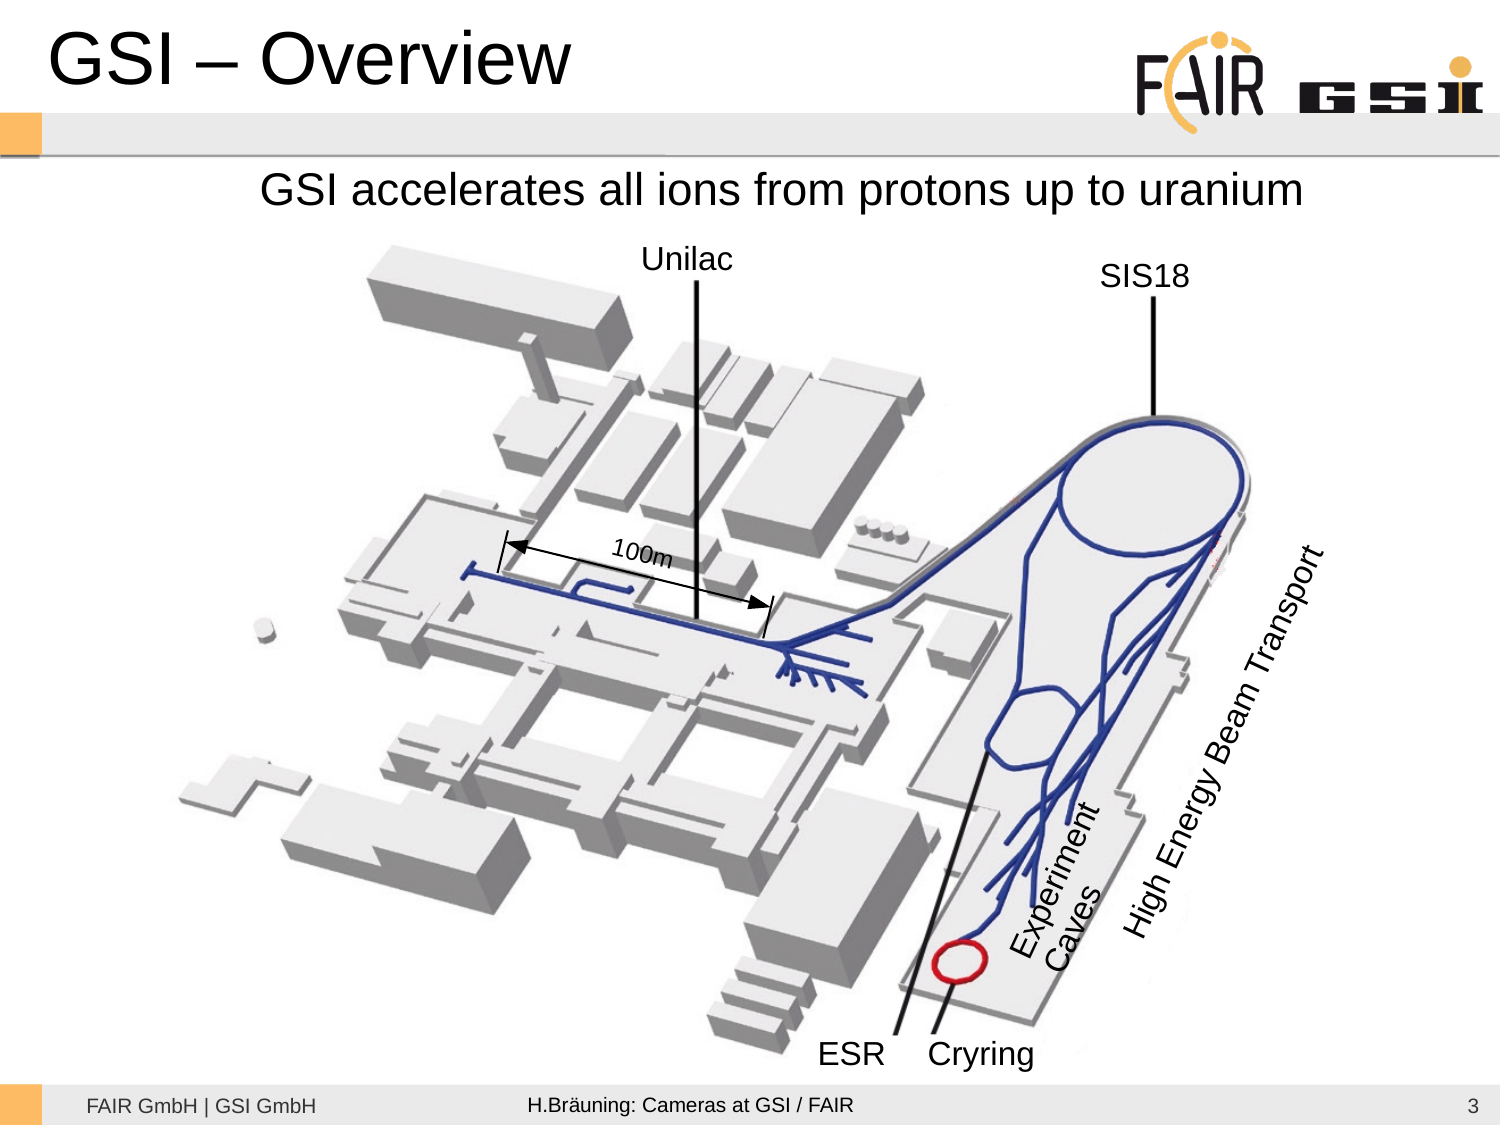

# GSI – Overview
GSI accelerates all ions from protons up to uranium
Unilac
SIS18
High Energy Beam Transport
Experiment
Caves
ESR
Cryring
3
Harald Bräuning / GSI